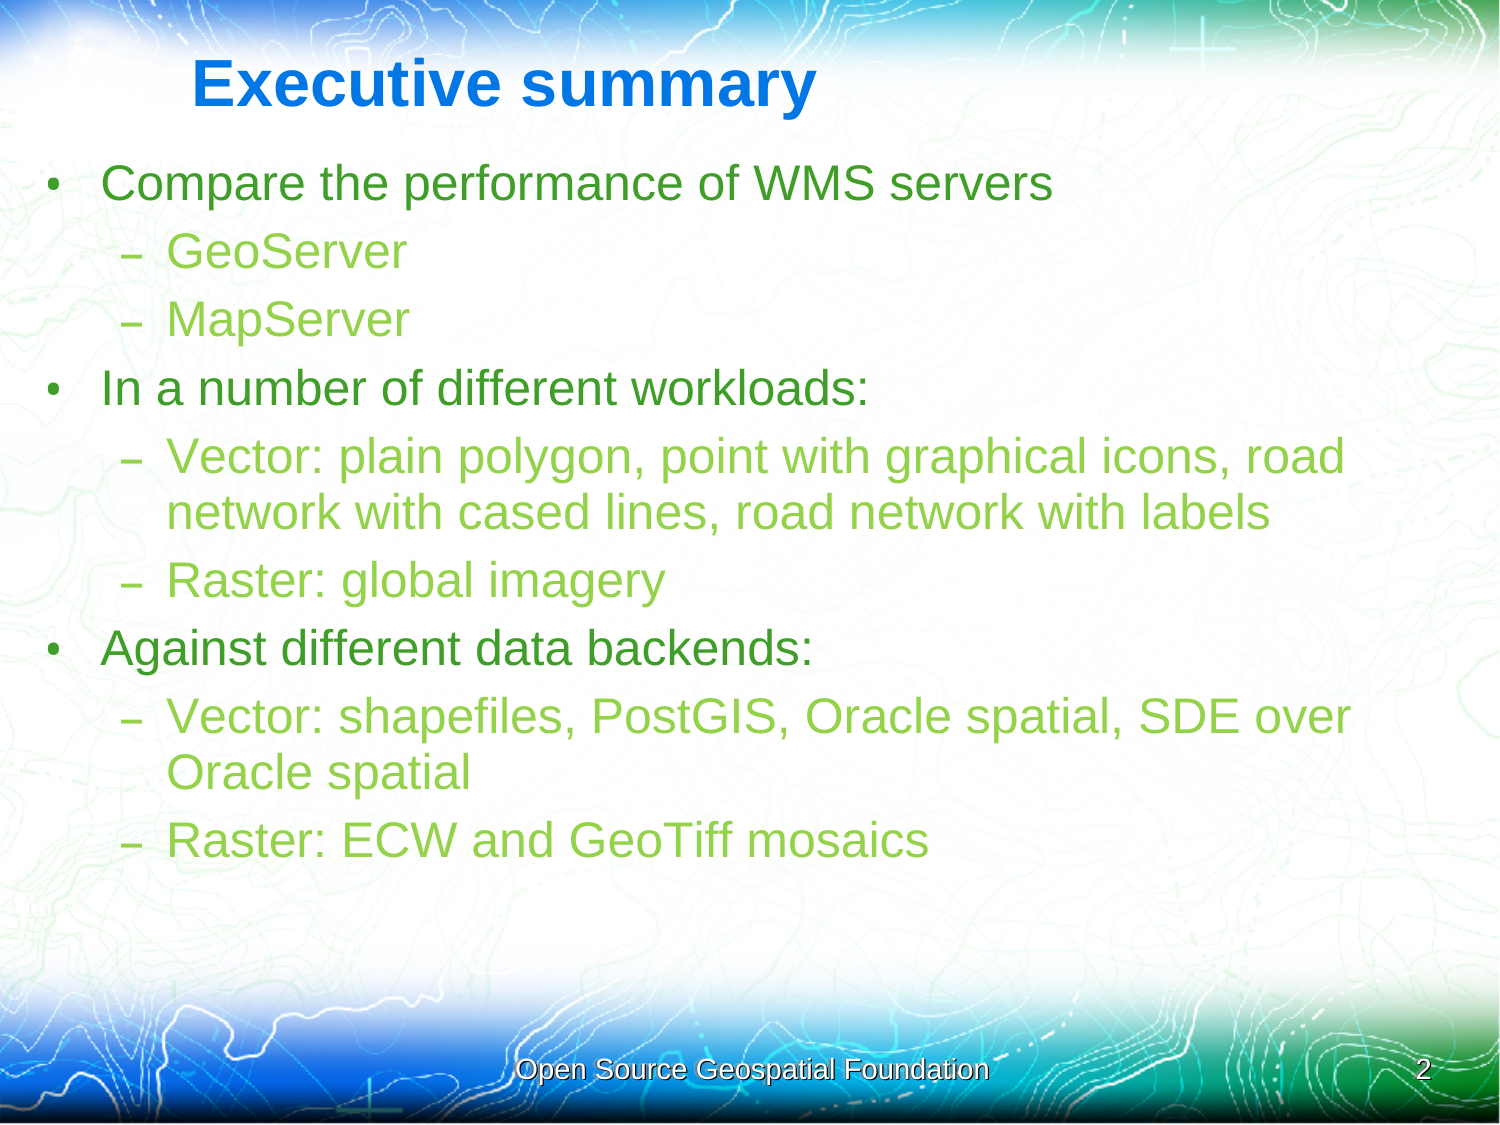

# Executive summary
Compare the performance of WMS servers
GeoServer
MapServer
In a number of different workloads:
Vector: plain polygon, point with graphical icons, road network with cased lines, road network with labels
Raster: global imagery
Against different data backends:
Vector: shapefiles, PostGIS, Oracle spatial, SDE over Oracle spatial
Raster: ECW and GeoTiff mosaics
Open Source Geospatial Foundation
2